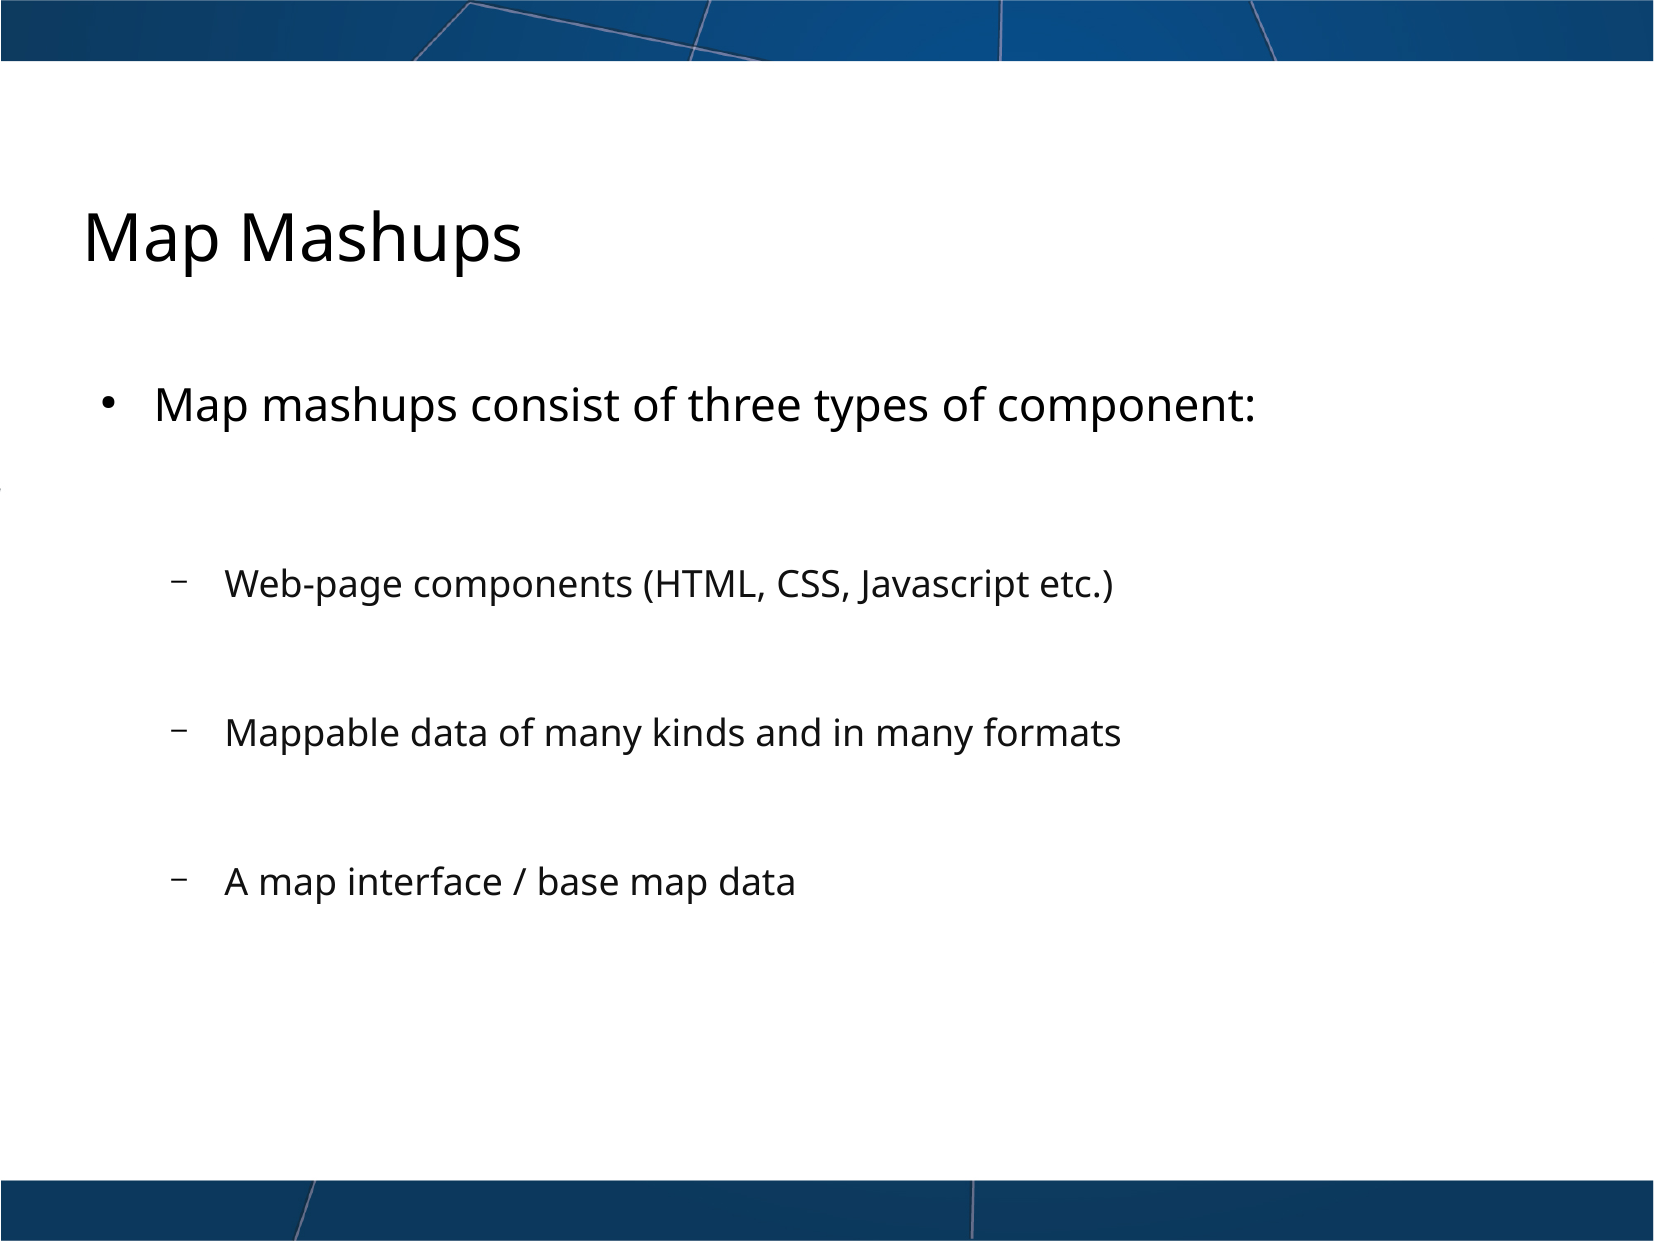

# Map Mashups
Map mashups consist of three types of component:
Web-page components (HTML, CSS, Javascript etc.)
Mappable data of many kinds and in many formats
A map interface / base map data